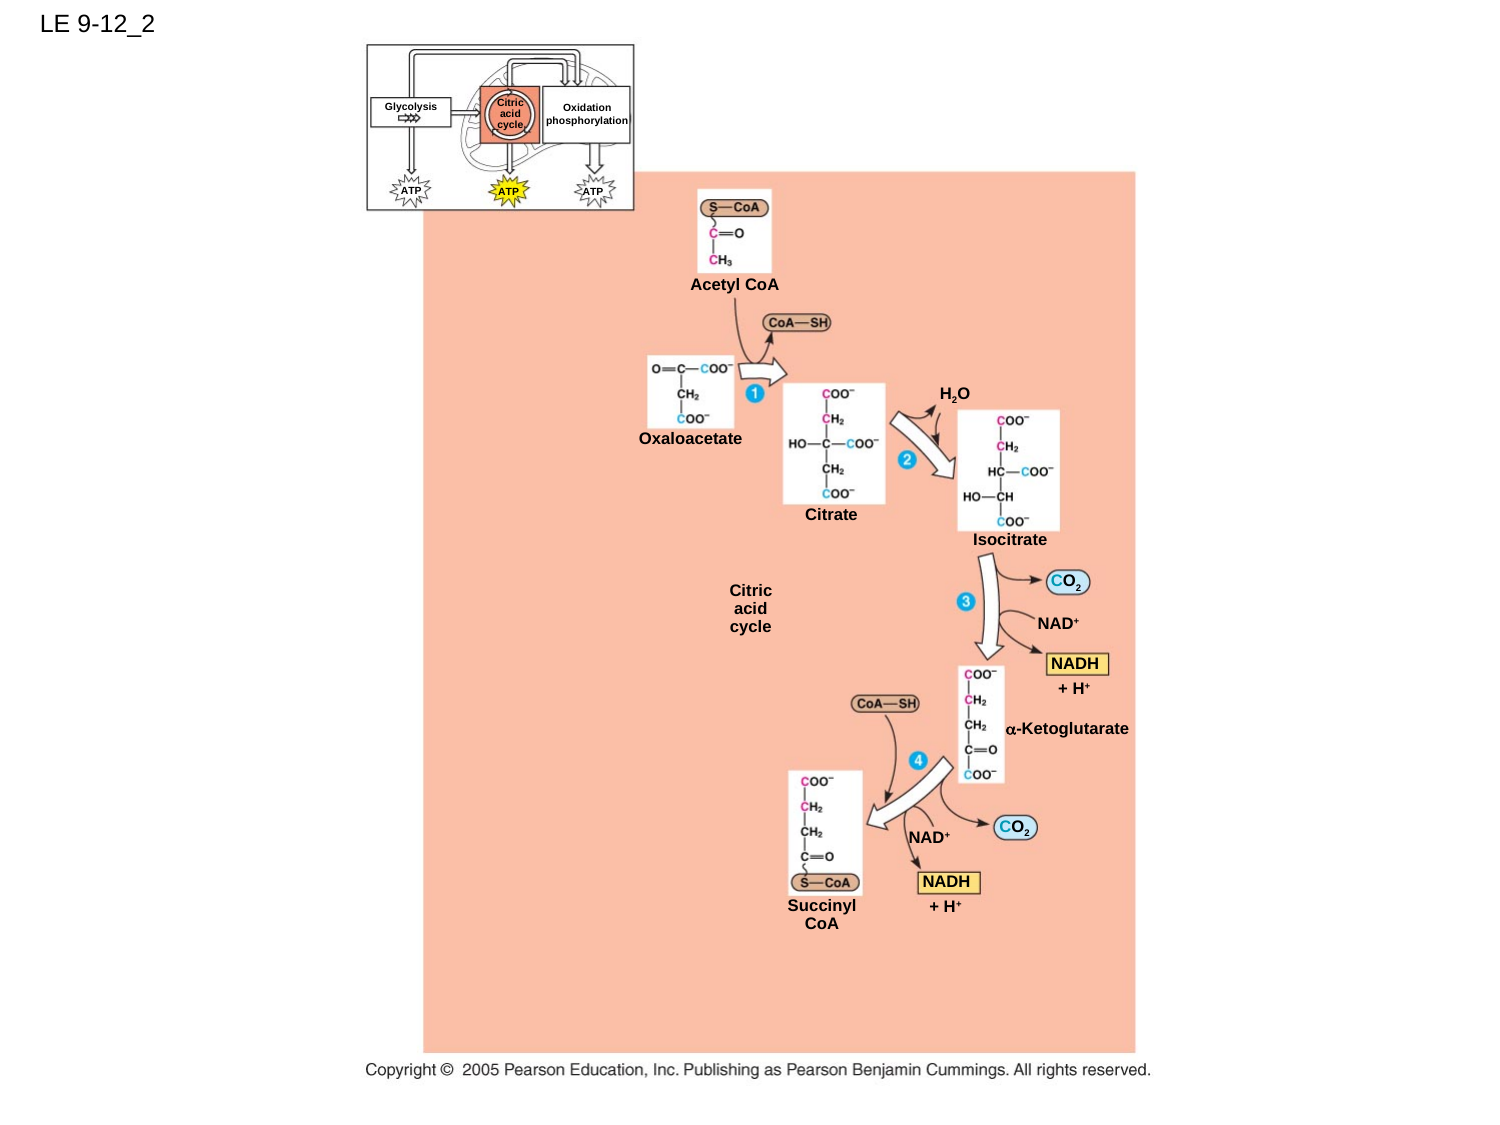

# LE 9-12_2
Citric
acid
cycle
Glycolysis
Oxidation
phosphorylation
ATP
ATP
ATP
Acetyl CoA
H2O
Oxaloacetate
Citrate
Isocitrate
CO2
Citric
acid
cycle
NAD+
NADH
+ H+
-Ketoglutarate
CO2
NAD+
NADH
Succinyl
CoA
+ H+